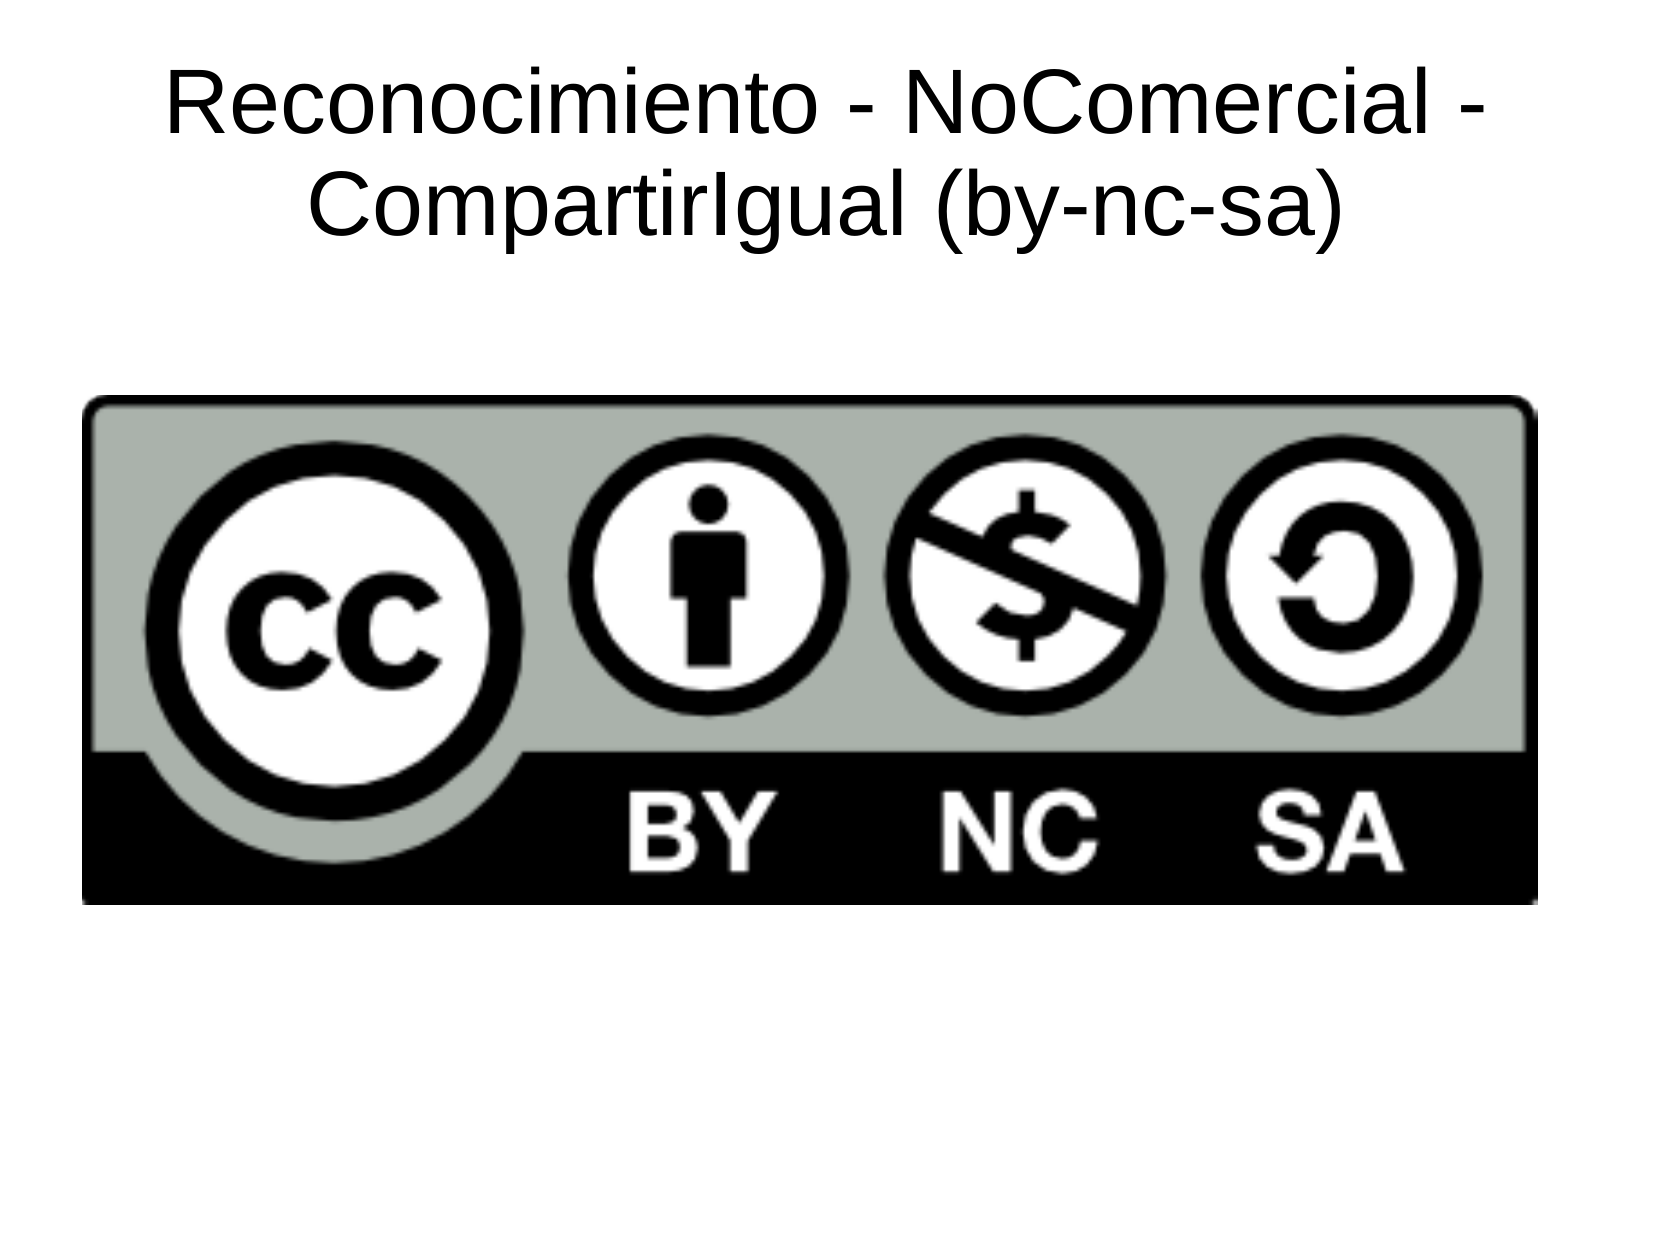

# Reconocimiento - NoComercial - CompartirIgual (by-nc-sa)